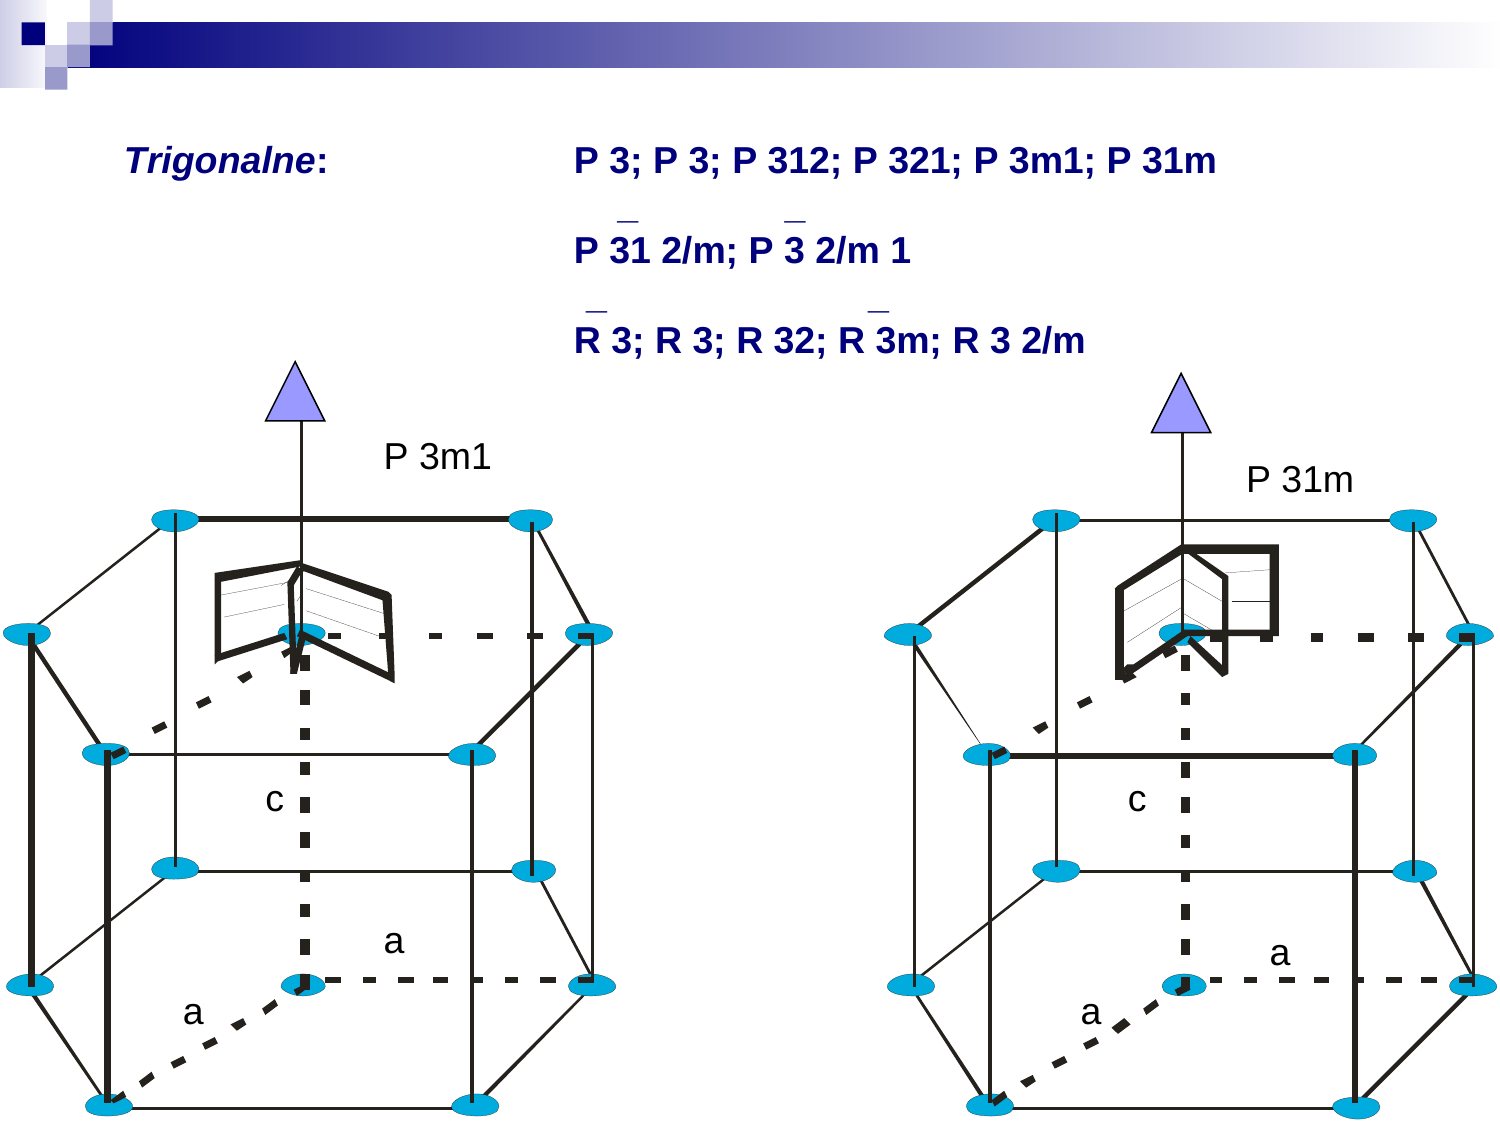

Trigonalne:		P 3; P 3; P 312; P 321; P 3m1; P 31m
 _ _
			P 31 2/m; P 3 2/m 1
 _ _
			R 3; R 3; R 32; R 3m; R 3 2/m
P 3m1
P 31m
c
c
a
a
a
a